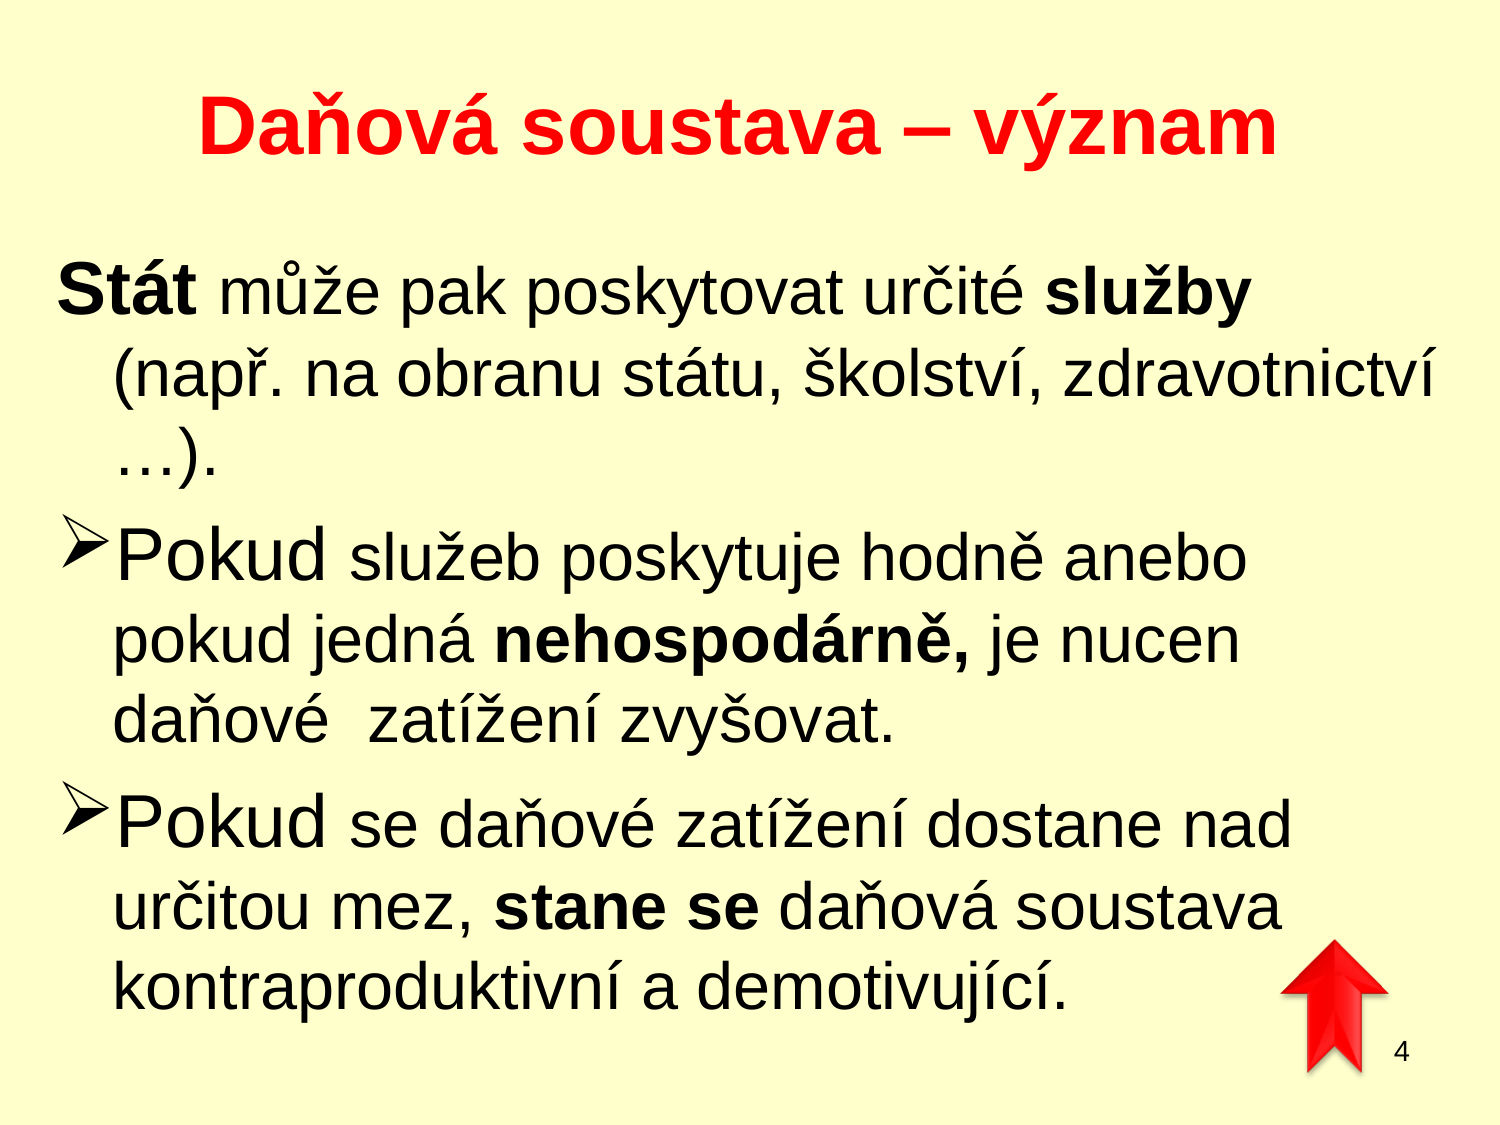

# Daňová soustava ‒ význam
Stát může pak poskytovat určité služby (např. na obranu státu, školství, zdravotnictví …).
Pokud služeb poskytuje hodně anebo pokud jedná nehospodárně, je nucen daňové zatížení zvyšovat.
Pokud se daňové zatížení dostane nad určitou mez, stane se daňová soustava kontraproduktivní a demotivující.